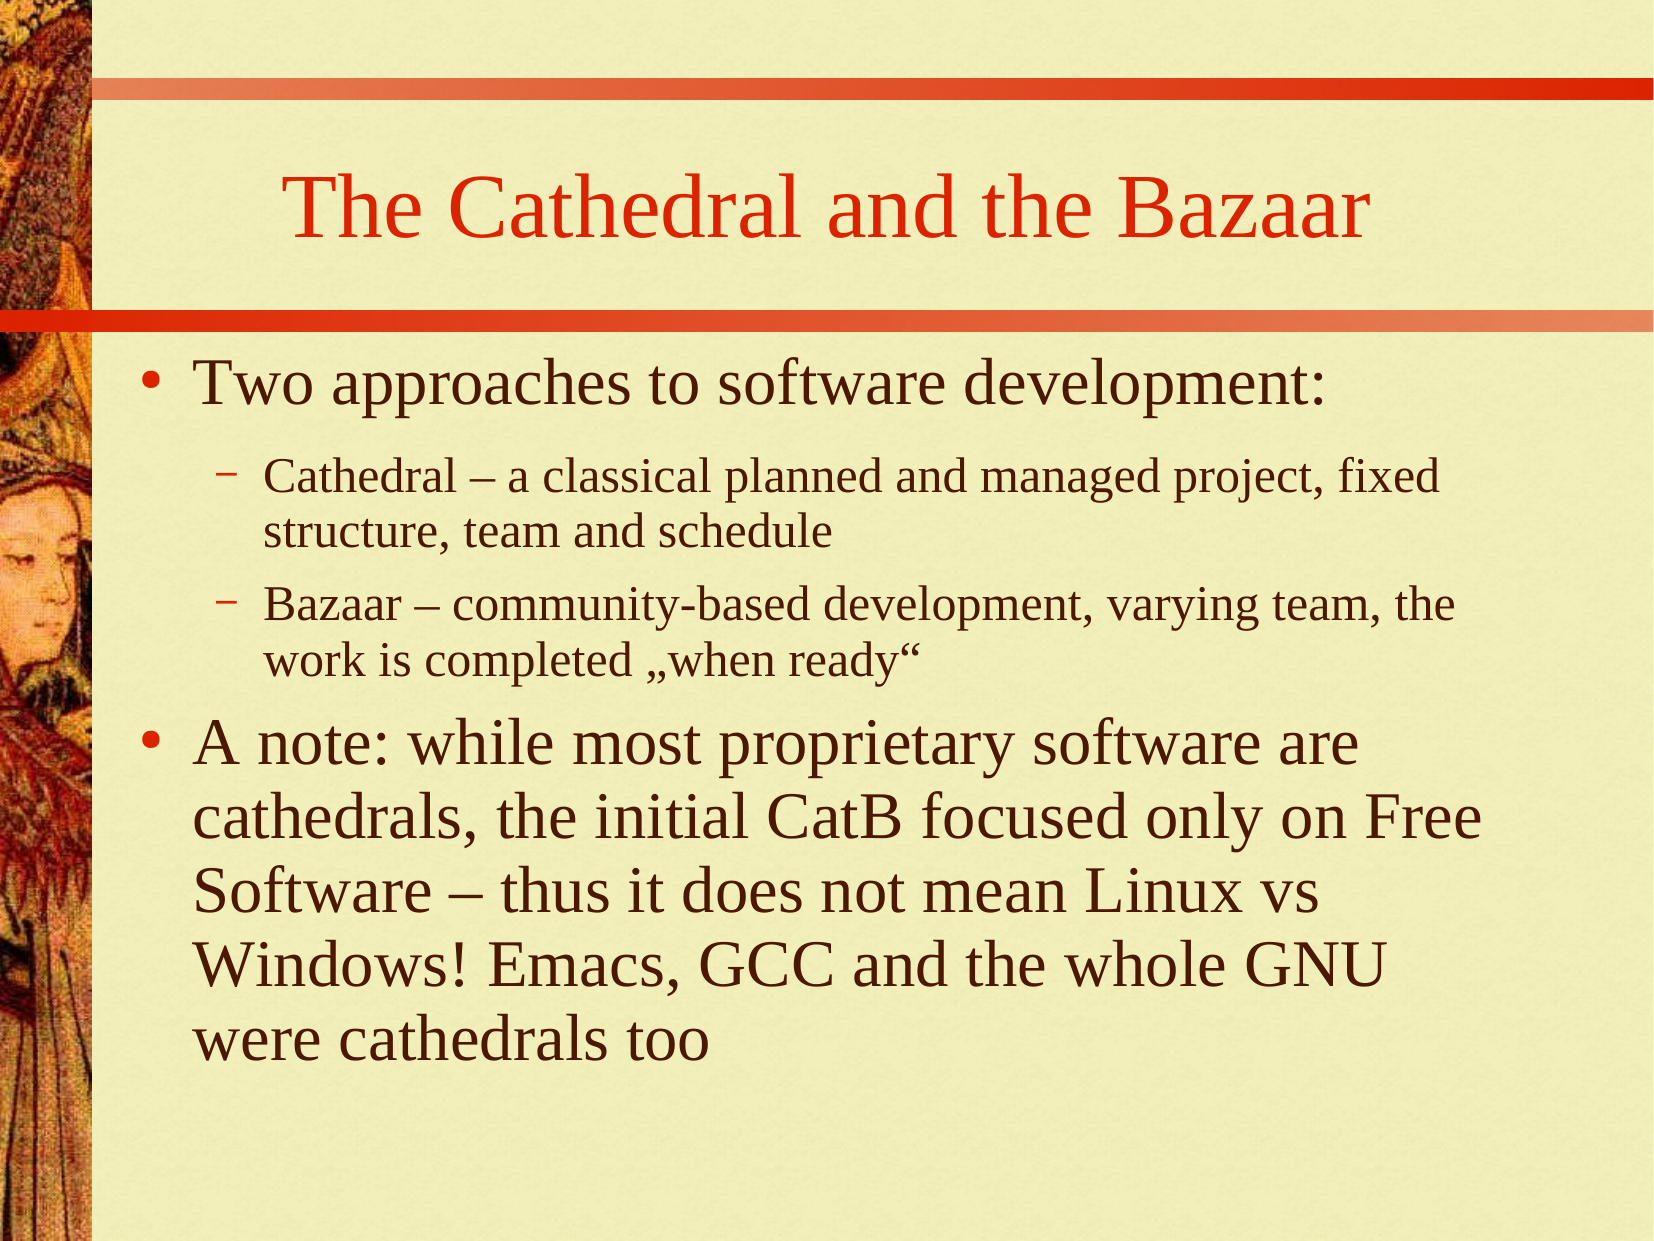

# The Cathedral and the Bazaar
Two approaches to software development:
Cathedral – a classical planned and managed project, fixed structure, team and schedule
Bazaar – community-based development, varying team, the work is completed „when ready“
A note: while most proprietary software are cathedrals, the initial CatB focused only on Free Software – thus it does not mean Linux vs Windows! Emacs, GCC and the whole GNU were cathedrals too